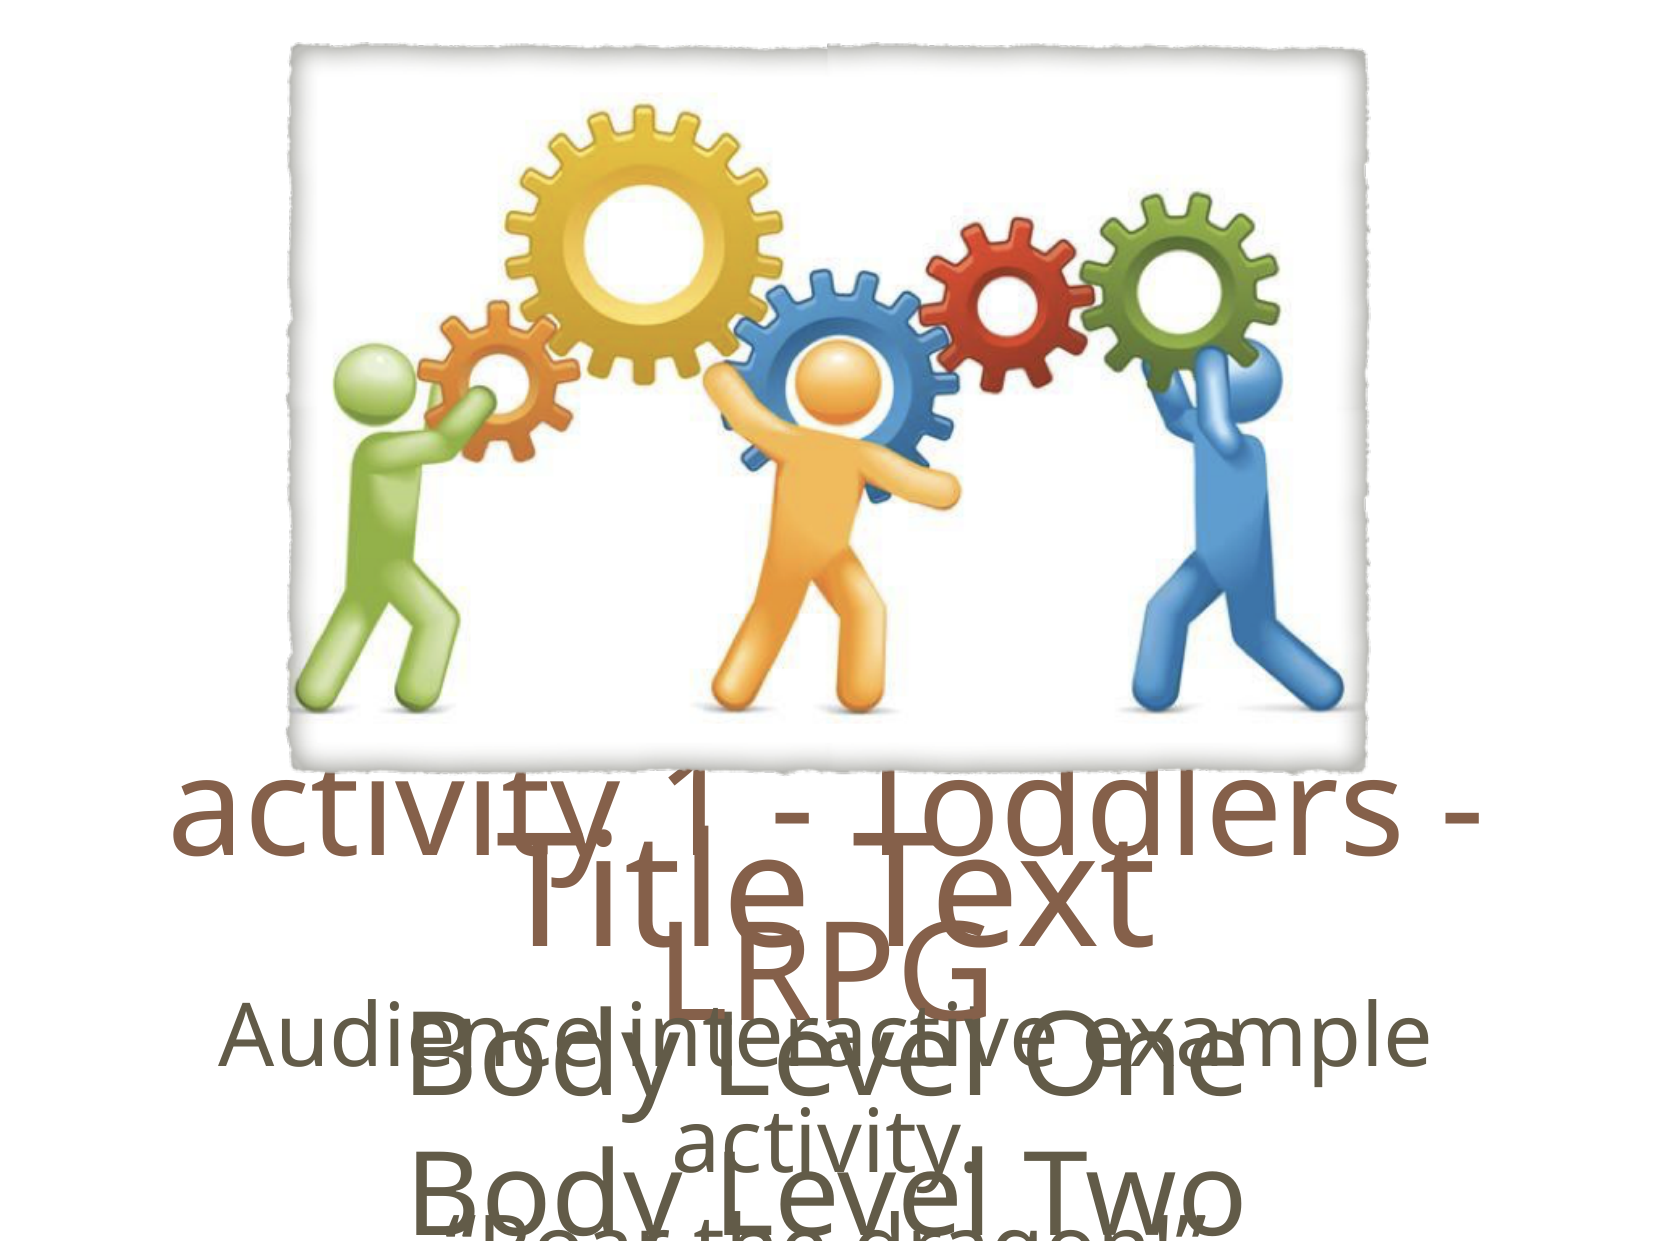

# activity 1 - Toddlers - LRPG
Audience interactive example activity.
“Roar the dragon!”